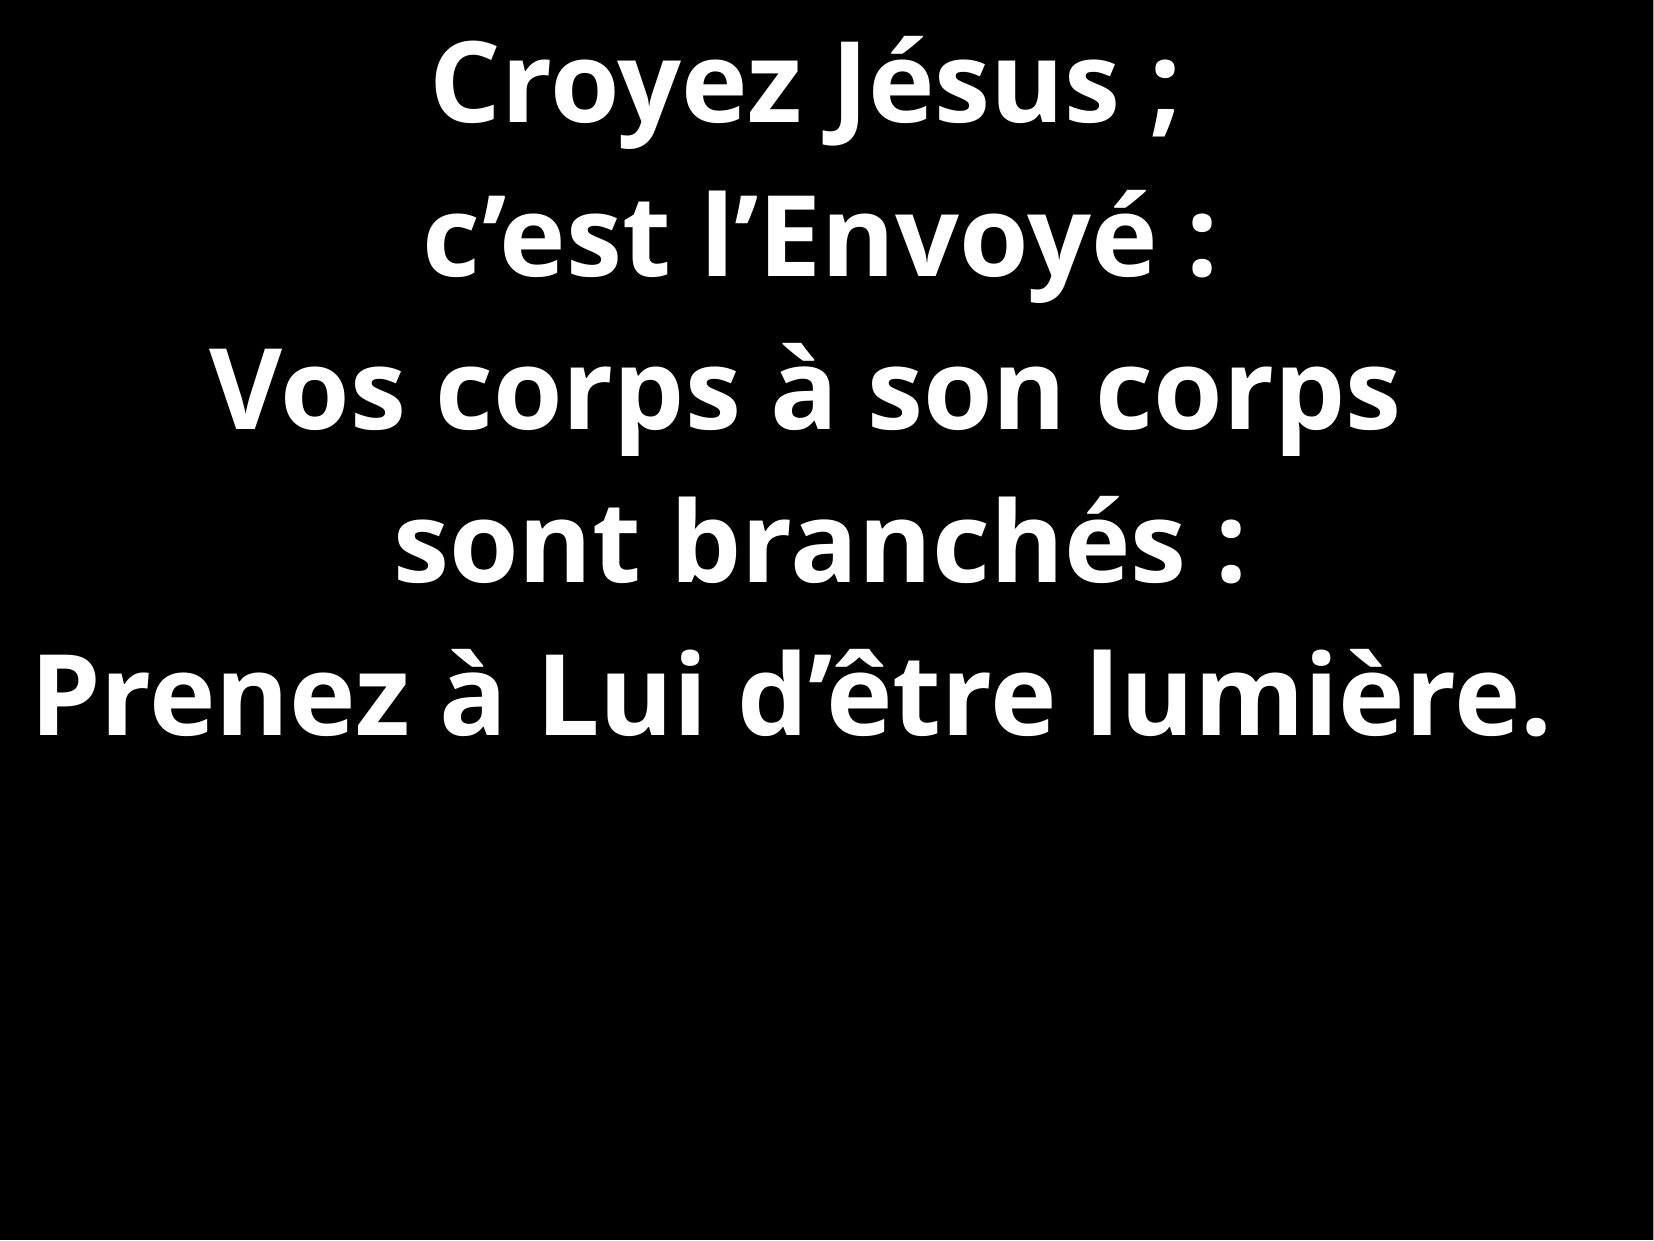

# Croyez Jésus ;
c’est l’Envoyé :
Vos corps à son corps
sont branchés :
Prenez à Lui d’être lumière.